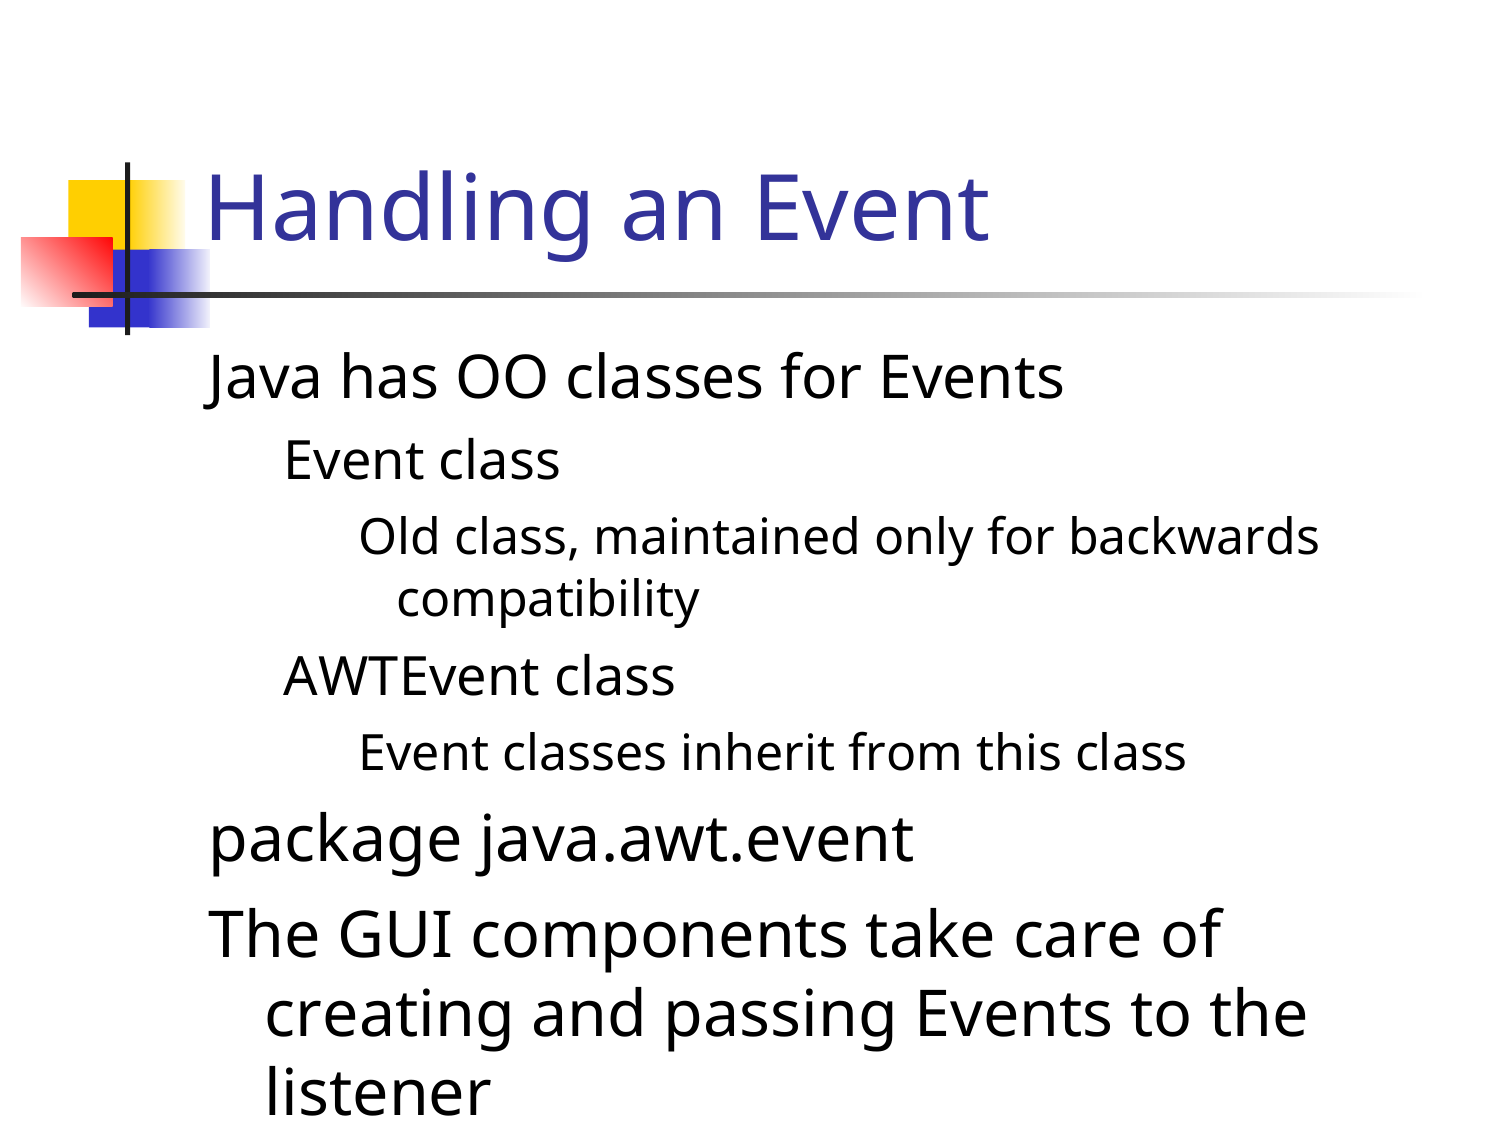

# Handling an Event
Java has OO classes for Events
Event class
Old class, maintained only for backwards compatibility
AWTEvent class
Event classes inherit from this class
package java.awt.event
The GUI components take care of creating and passing Events to the listener